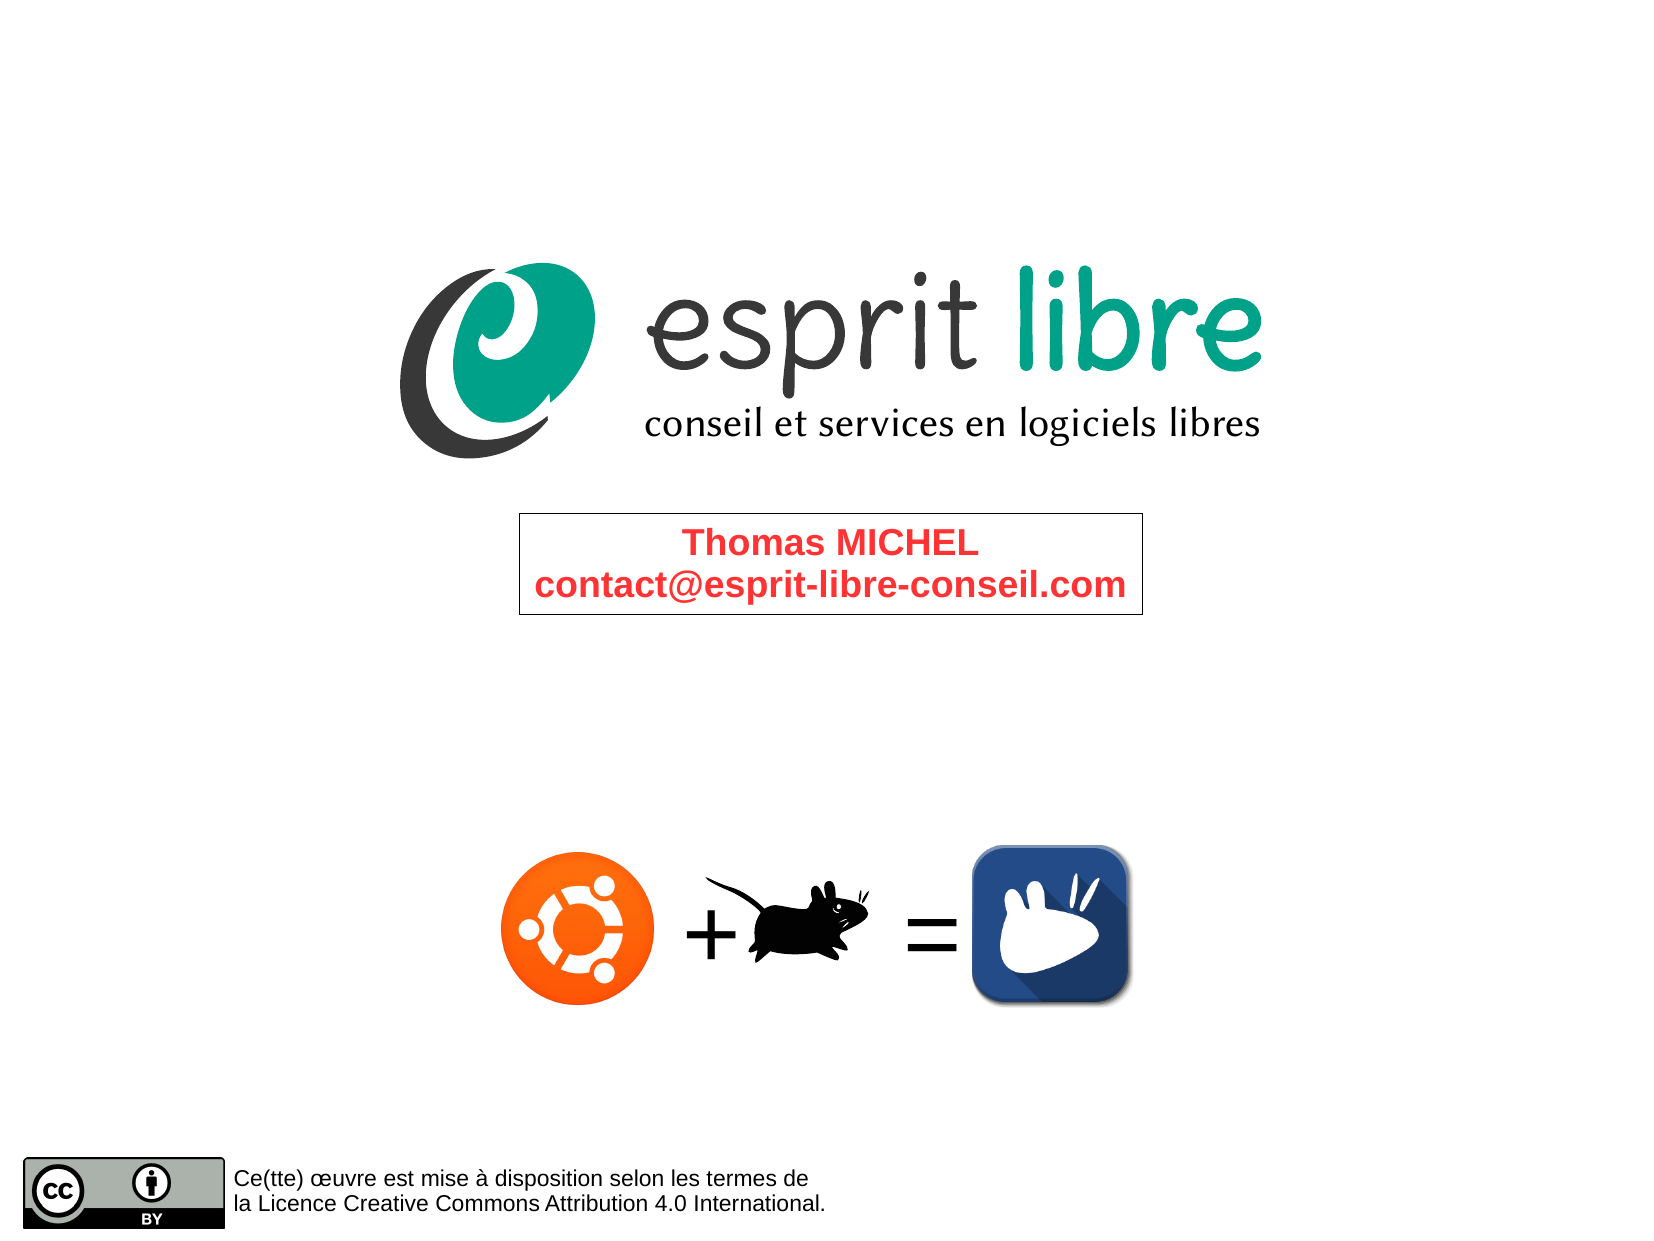

Thomas MICHEL
contact@esprit-libre-conseil.com
+			=
Ce(tte) œuvre est mise à disposition selon les termes de la Licence Creative Commons Attribution 4.0 International.